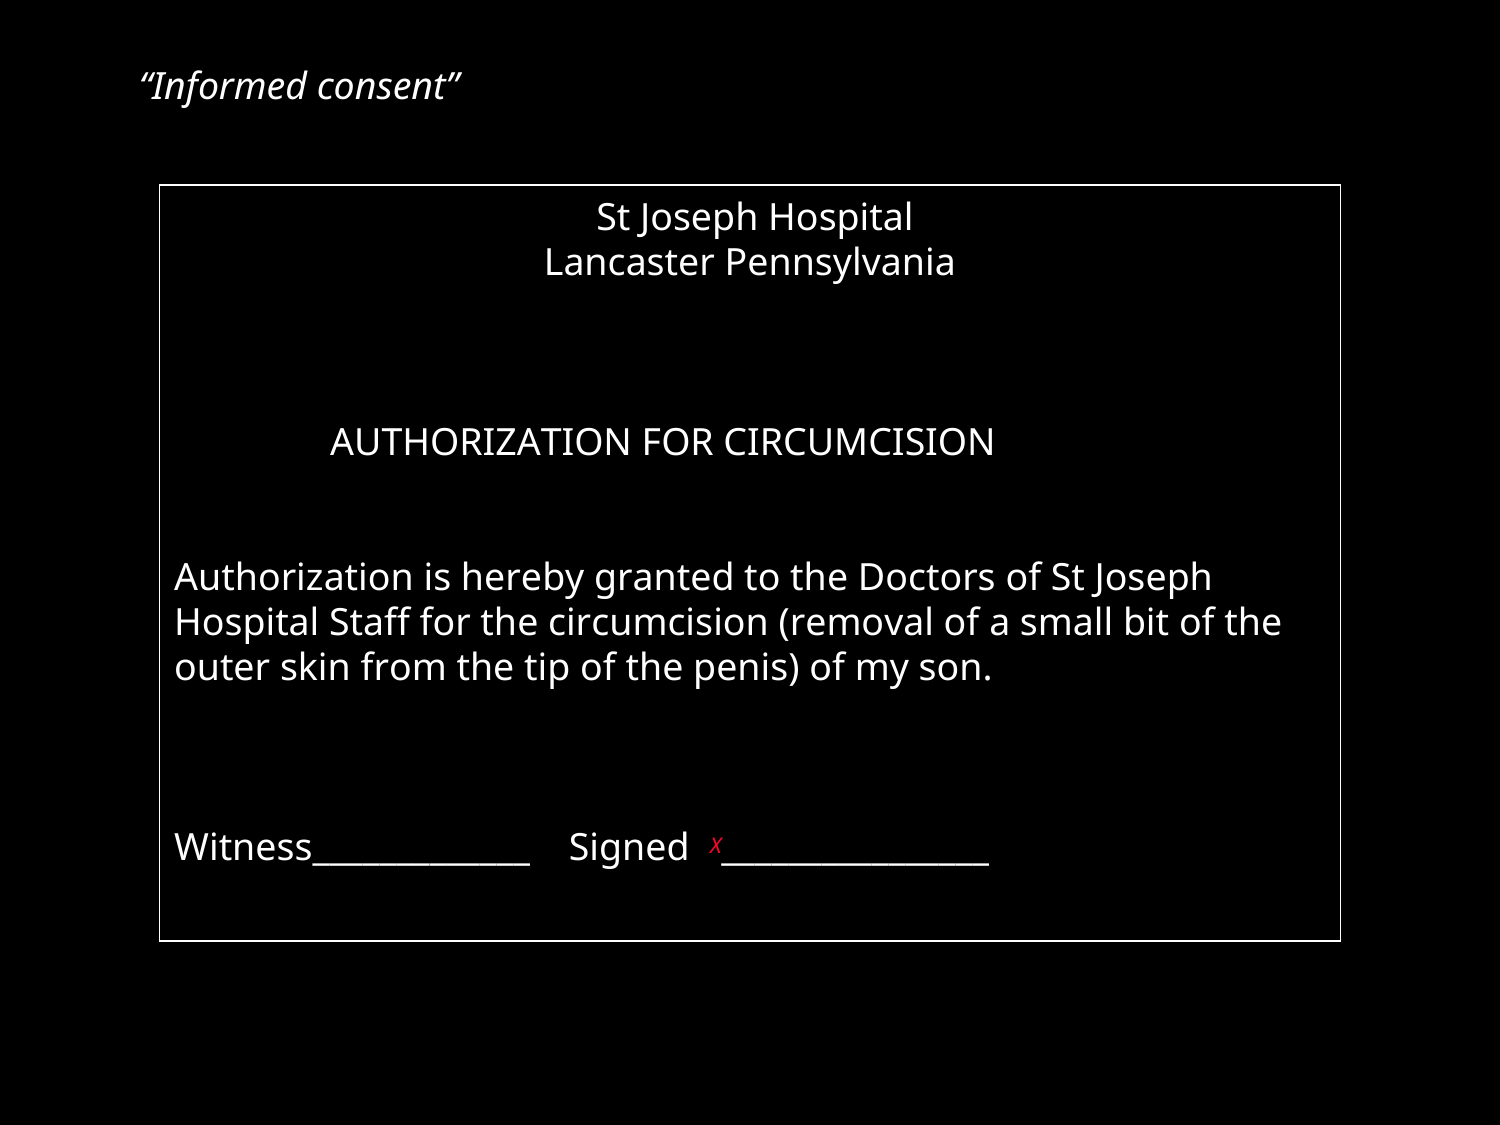

“Informed consent”
 St Joseph Hospital
Lancaster Pennsylvania
 AUTHORIZATION FOR CIRCUMCISION
Authorization is hereby granted to the Doctors of St Joseph Hospital Staff for the circumcision (removal of a small bit of the outer skin from the tip of the penis) of my son.
Witness_____________ Signed X________________